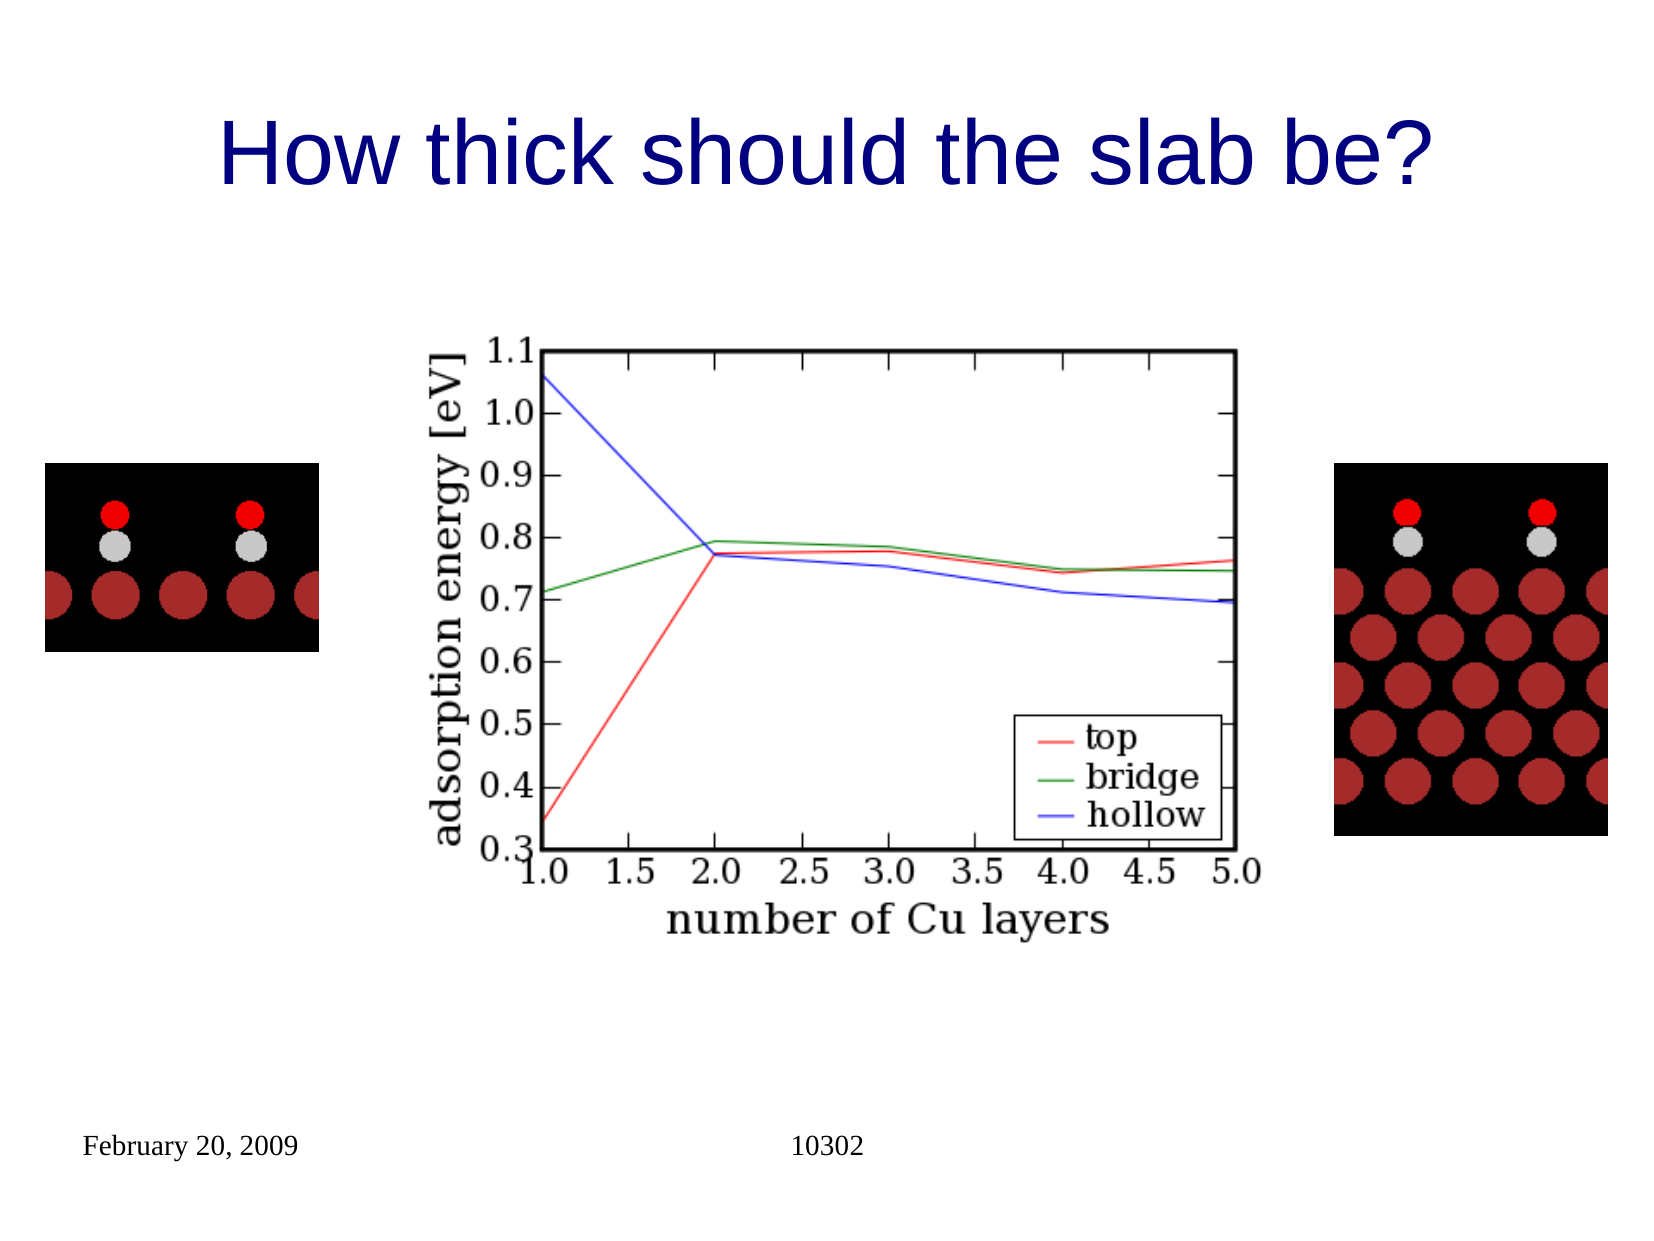

# How thick should the slab be?
February 20, 2009
10302